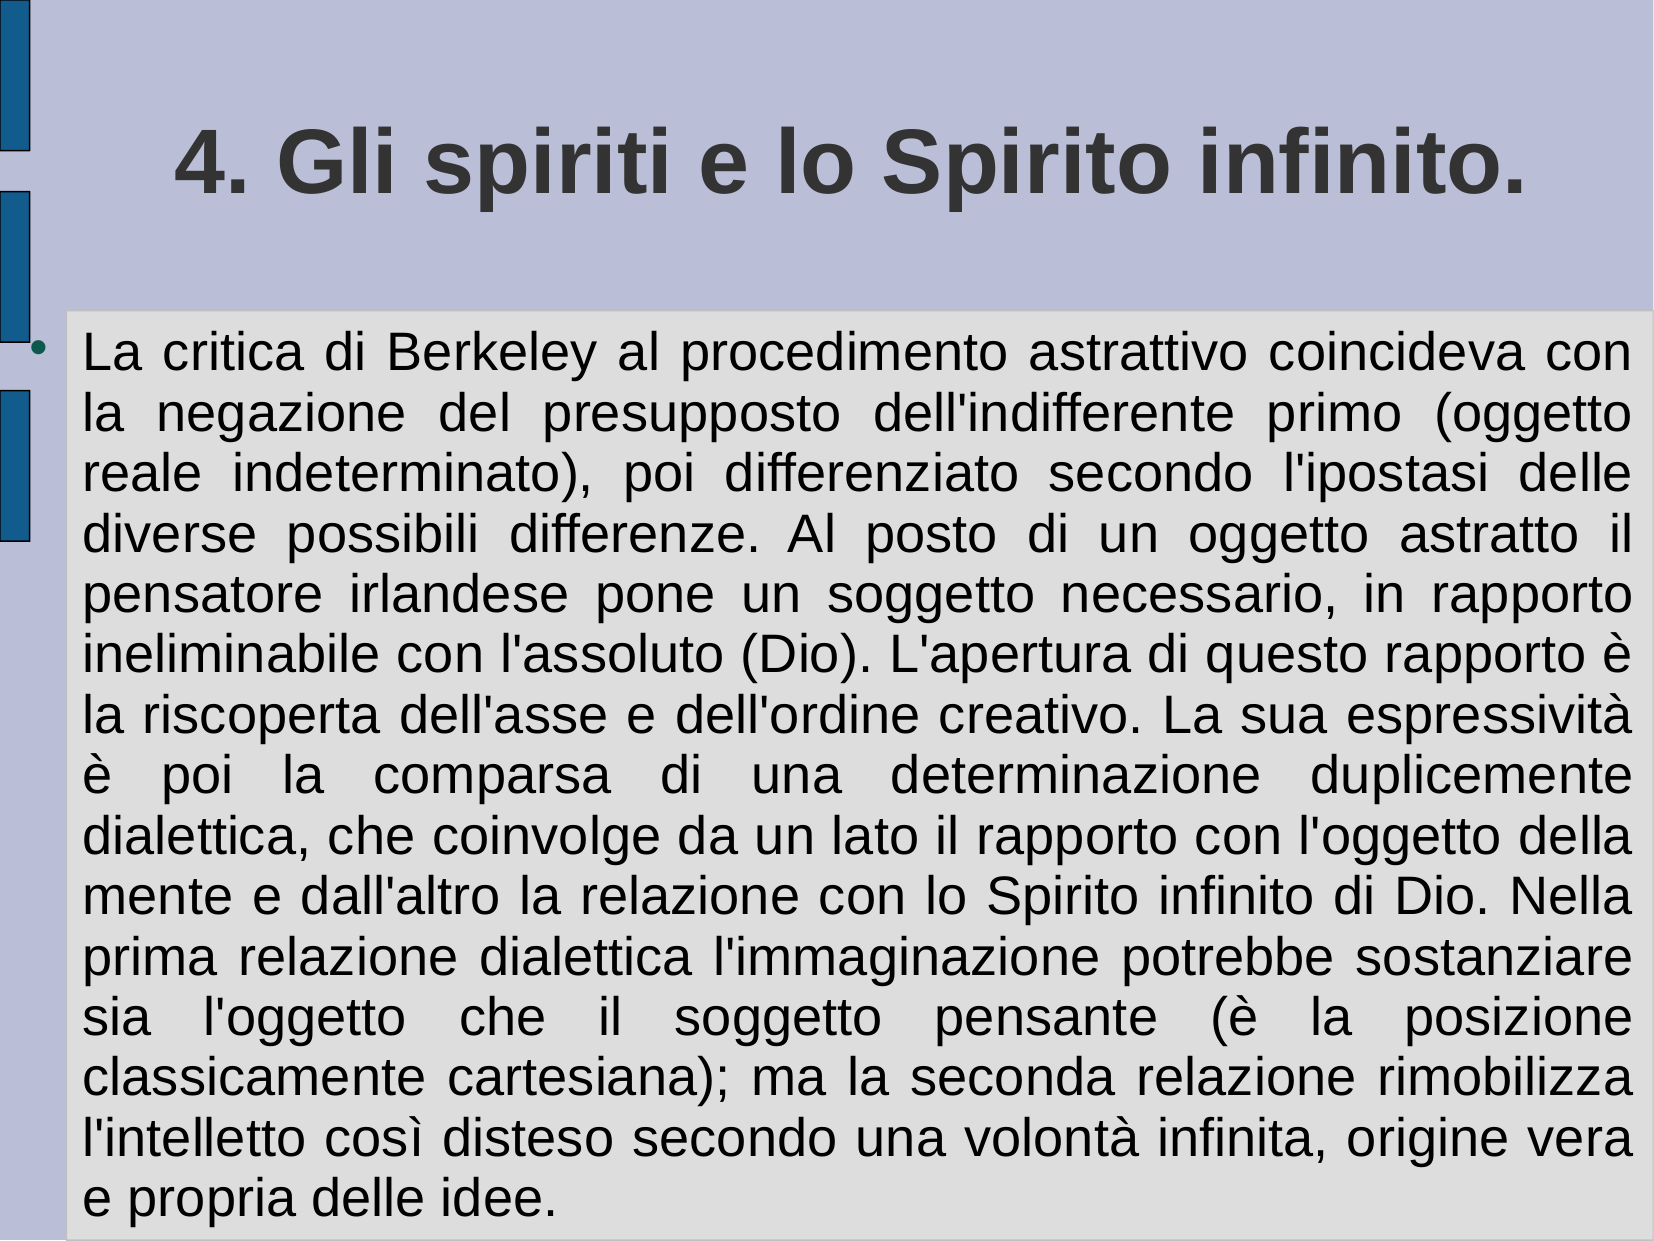

# 4. Gli spiriti e lo Spirito infinito.
La critica di Berkeley al procedimento astrattivo coincideva con la negazione del presupposto dell'indifferente primo (oggetto reale indeterminato), poi differenziato secondo l'ipostasi delle diverse possibili differenze. Al posto di un oggetto astratto il pensatore irlandese pone un soggetto necessario, in rapporto ineliminabile con l'assoluto (Dio). L'apertura di questo rapporto è la riscoperta dell'asse e dell'ordine creativo. La sua espressività è poi la comparsa di una determinazione duplicemente dialettica, che coinvolge da un lato il rapporto con l'oggetto della mente e dall'altro la relazione con lo Spirito infinito di Dio. Nella prima relazione dialettica l'immaginazione potrebbe sostanziare sia l'oggetto che il soggetto pensante (è la posizione classicamente cartesiana); ma la seconda relazione rimobilizza l'intelletto così disteso secondo una volontà infinita, origine vera e propria delle idee.